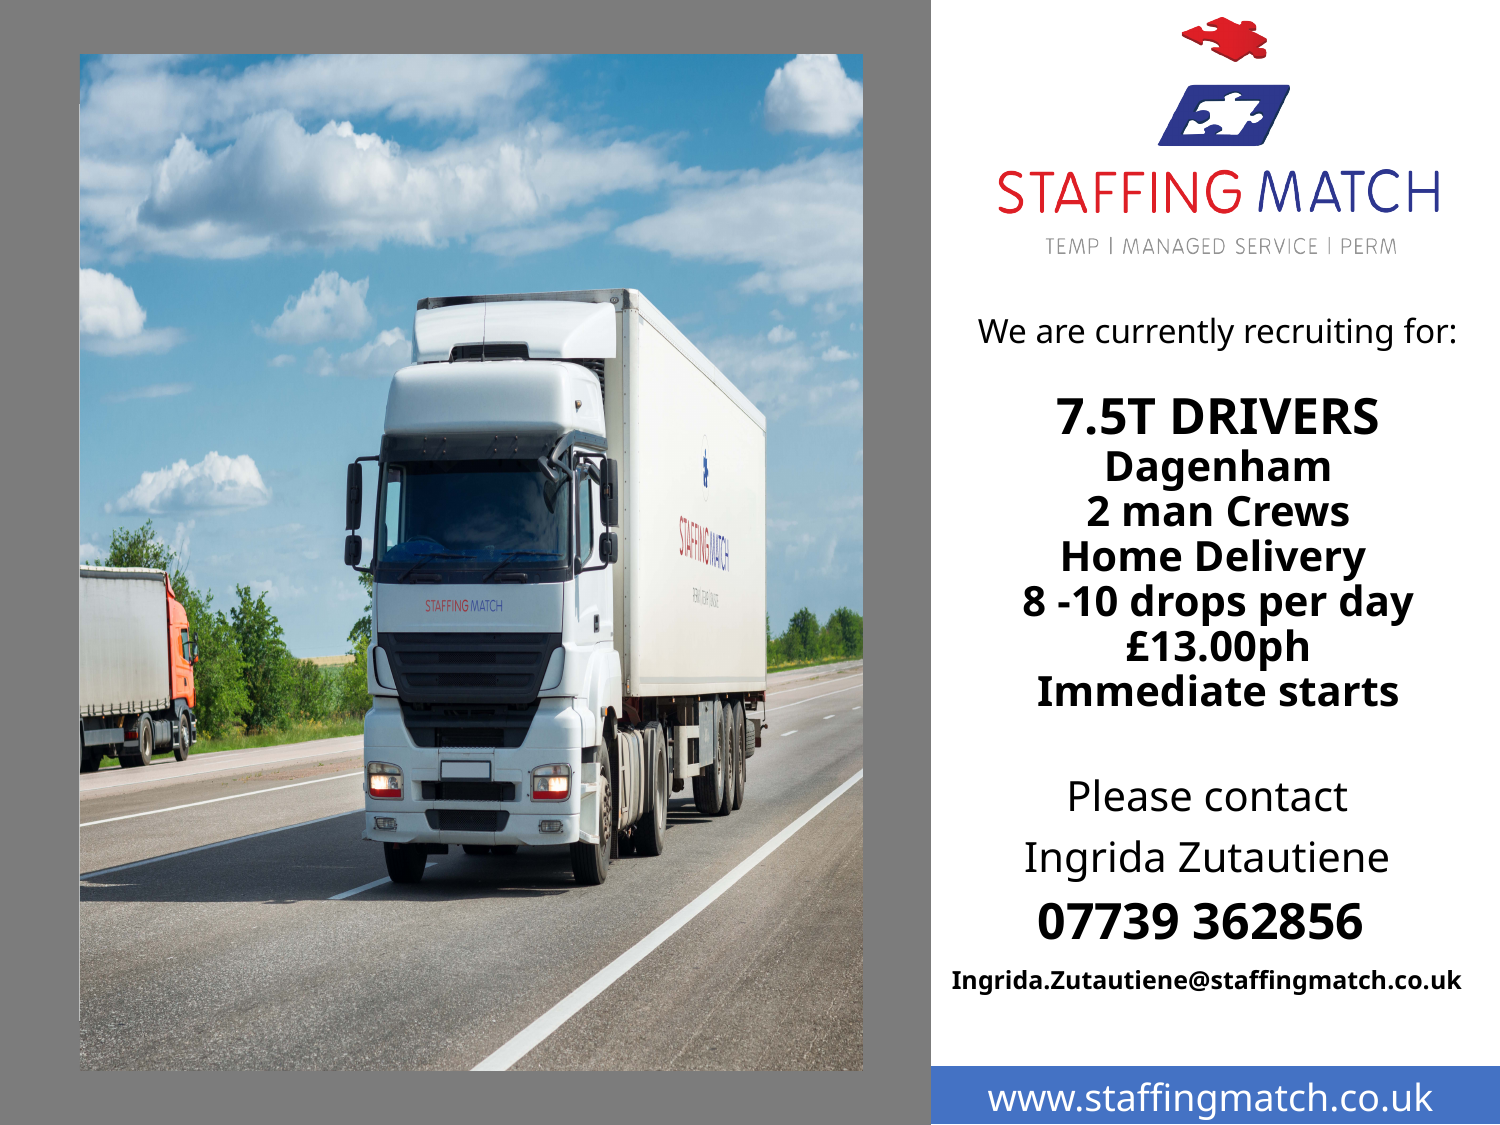

# We are currently recruiting for: 7.5T DRIVERS Dagenham 2 man Crews Home Delivery 8 -10 drops per day £13.00ph Immediate starts
Please contact
Ingrida Zutautiene
07739 362856
Ingrida.Zutautiene@staffingmatch.co.uk
www.staffingmatch.co.uk